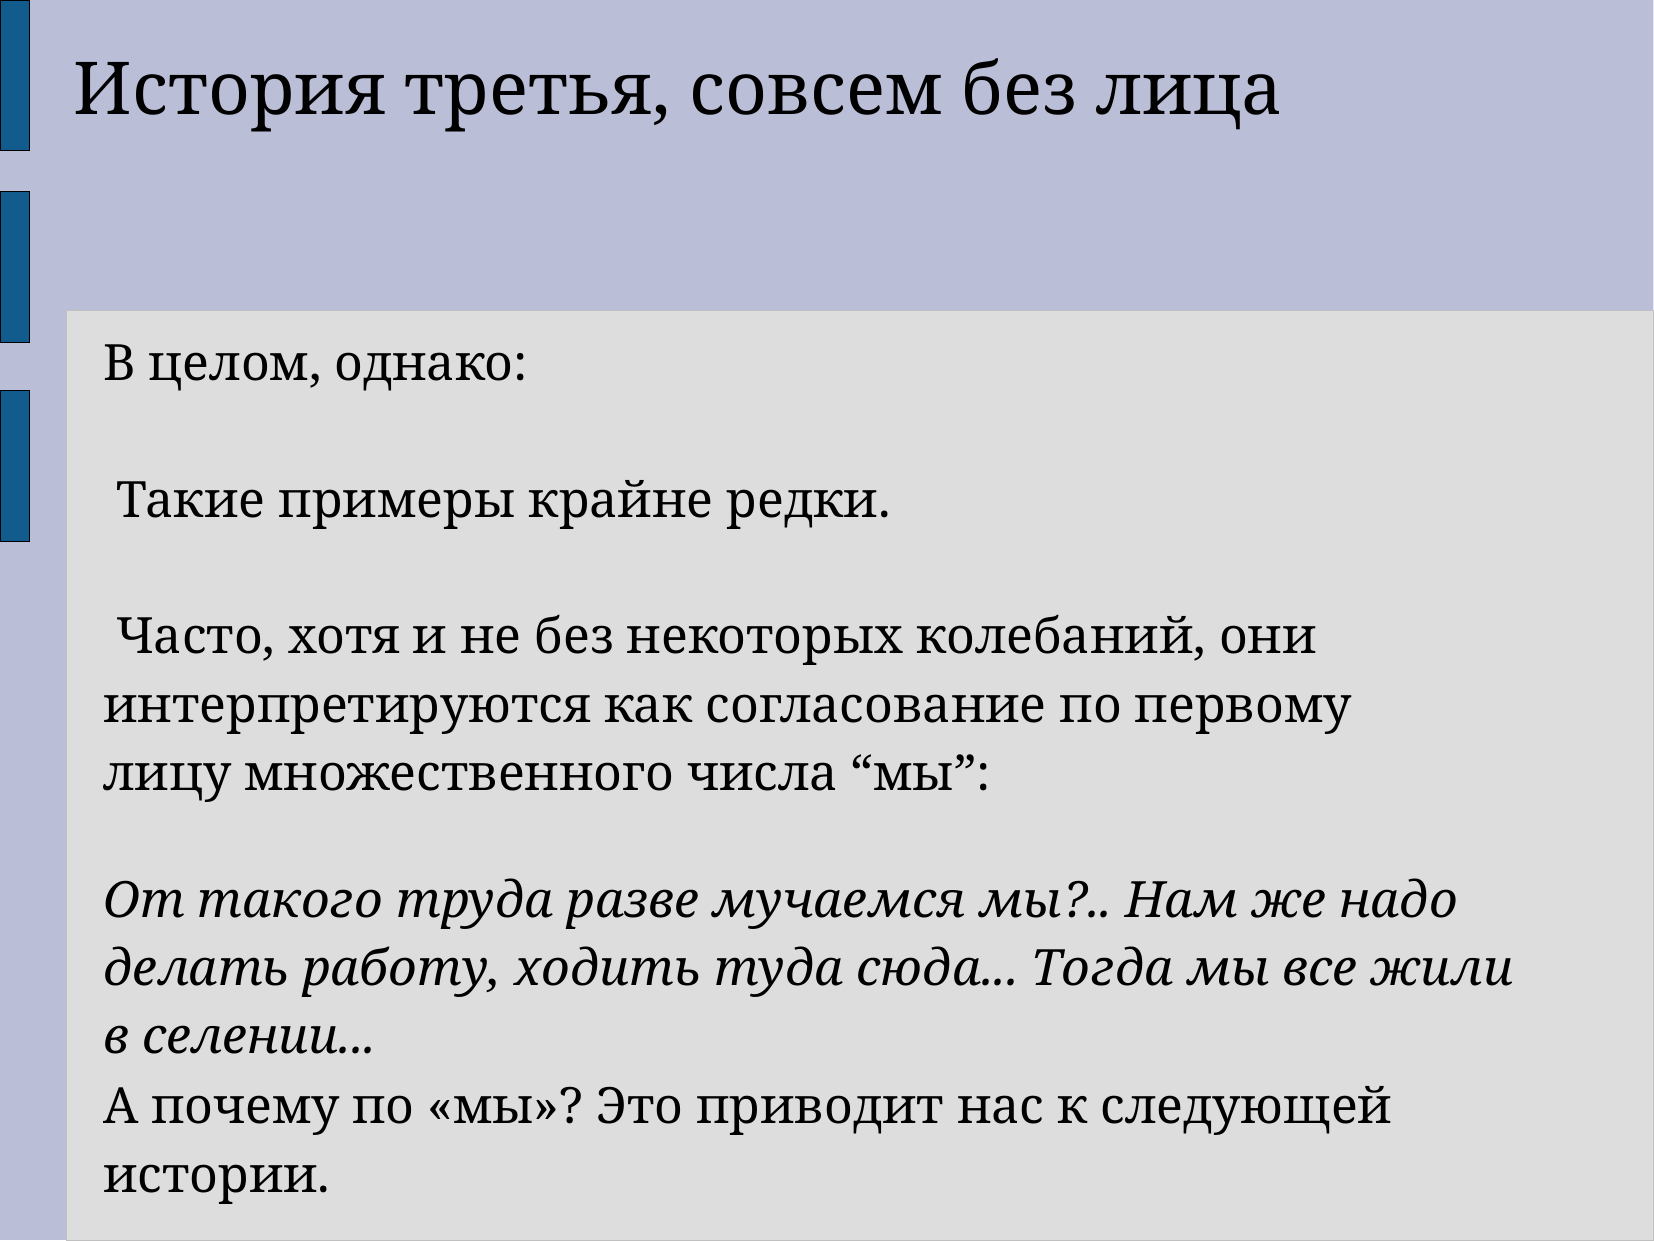

История третья, совсем без лица
В целом, однако:
 Такие примеры крайне редки.
 Часто, хотя и не без некоторых колебаний, они интерпретируются как согласование по первому лицу множественного числа “мы”:
От такого труда разве мучаемся мы?.. Нам же надо делать работу, ходить туда сюда... Тогда мы все жили в селении...
А почему по «мы»? Это приводит нас к следующей истории.